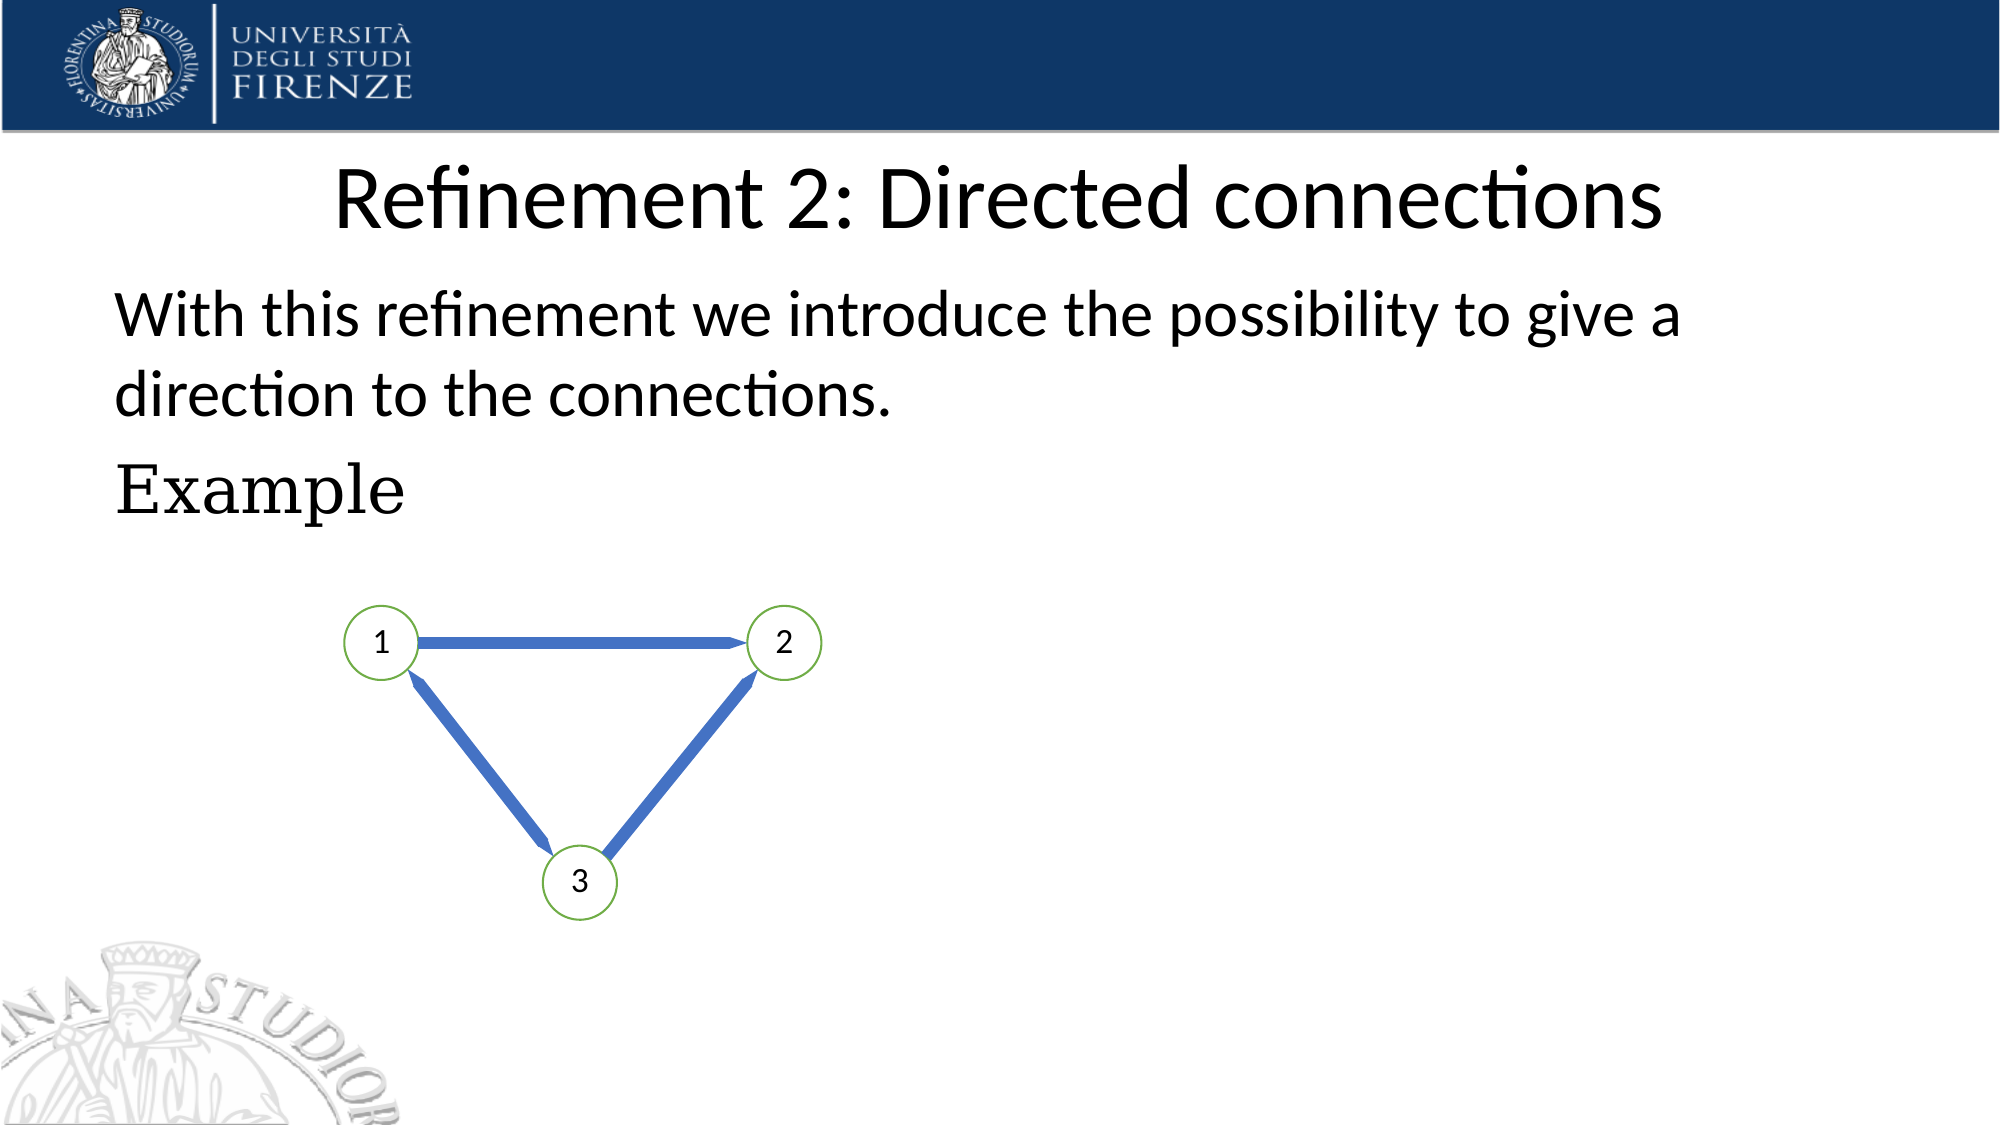

# Refinement 2: Directed connections
With this refinement we introduce the possibility to give a direction to the connections.
Example
1
2
3